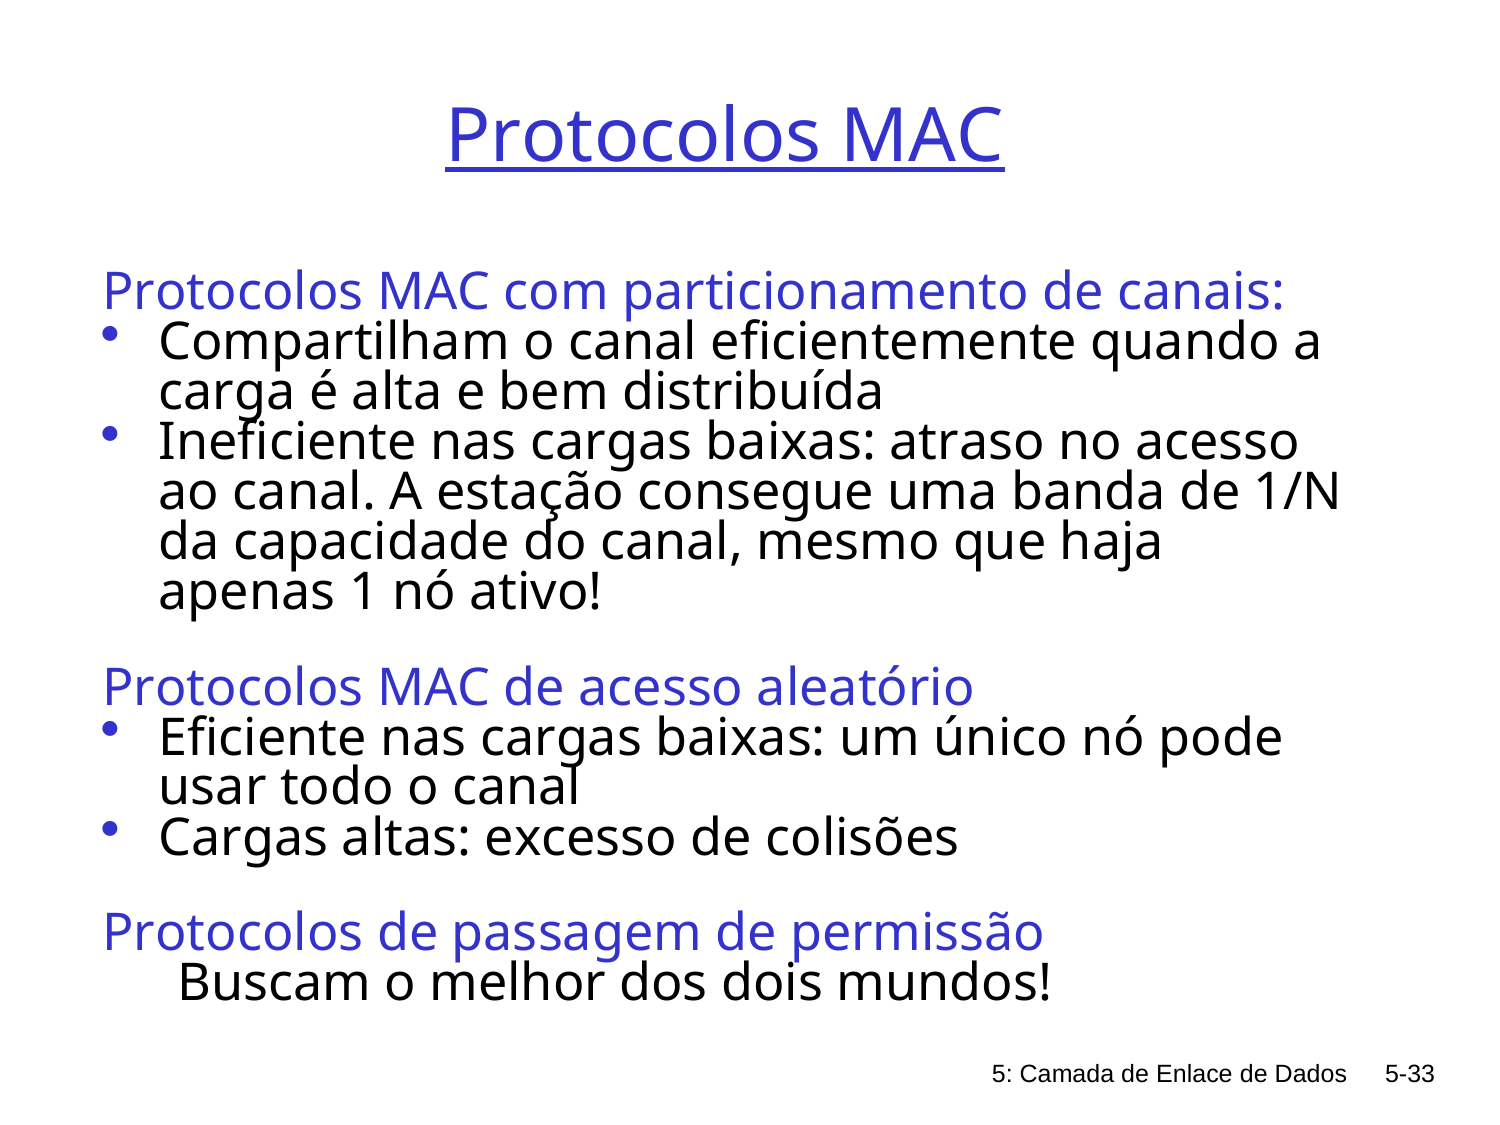

# Protocolos MAC
Protocolos MAC com particionamento de canais:
Compartilham o canal eficientemente quando a carga é alta e bem distribuída
Ineficiente nas cargas baixas: atraso no acesso ao canal. A estação consegue uma banda de 1/N da capacidade do canal, mesmo que haja apenas 1 nó ativo!
Protocolos MAC de acesso aleatório
Eficiente nas cargas baixas: um único nó pode usar todo o canal
Cargas altas: excesso de colisões
Protocolos de passagem de permissão
Buscam o melhor dos dois mundos!
5: Camada de Enlace de Dados